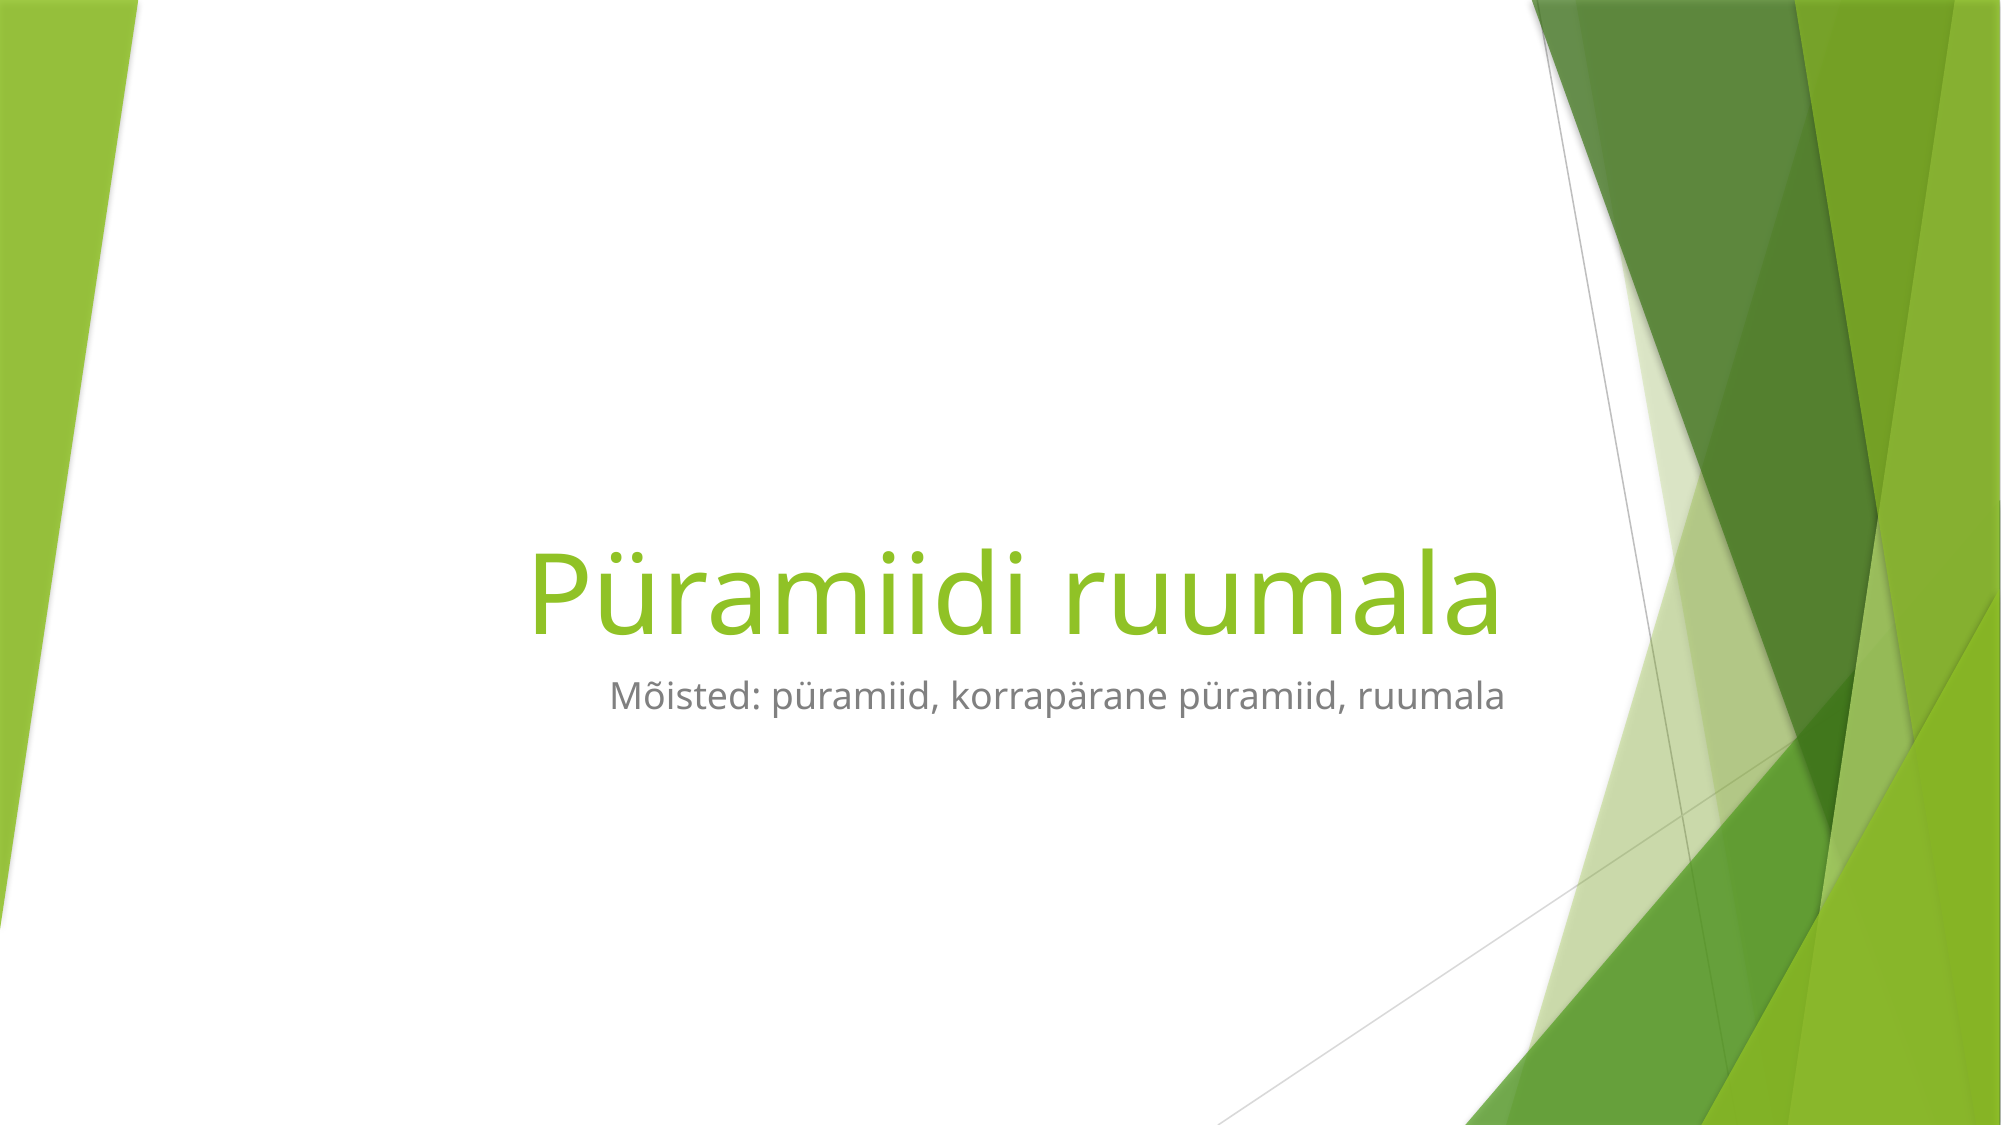

# Püramiidi ruumala
Mõisted: püramiid, korrapärane püramiid, ruumala